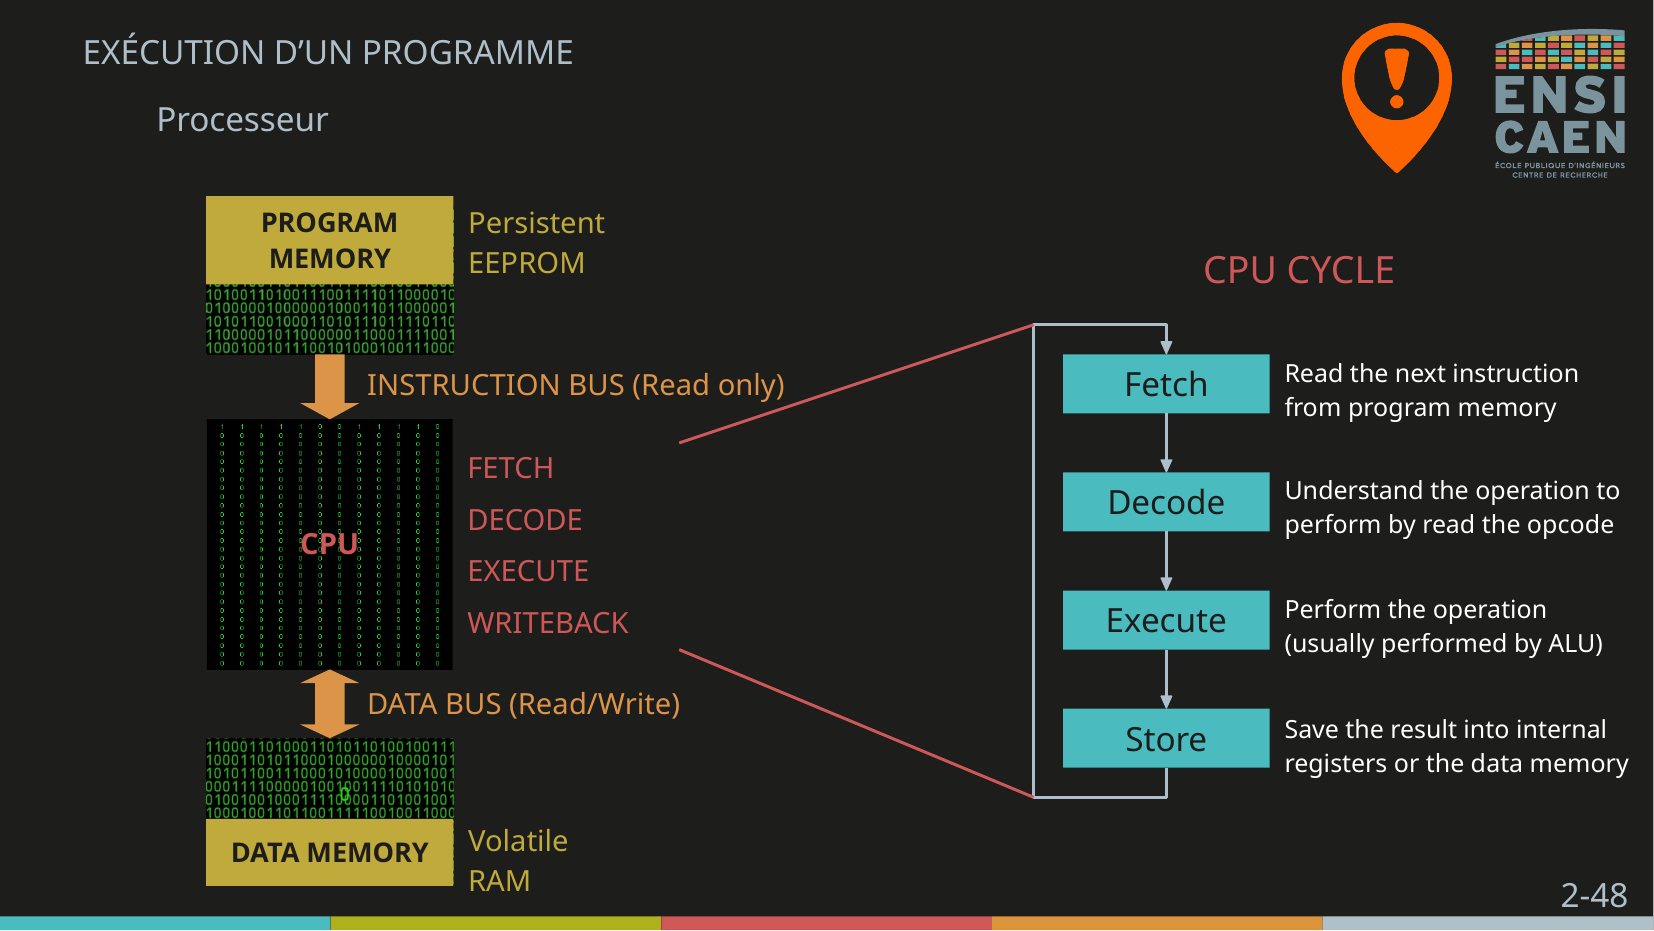

# EXÉCUTION D’UN PROGRAMME Processeur
Persistent
EEPROM
PROGRAM MEMORY
CPU CYCLE
Fetch
Decode
Execute
Store
Read the next instruction
from program memory
INSTRUCTION BUS (Read only)
FETCH
DECODE
EXECUTE
WRITEBACK
Understand the operation to perform by read the opcode
CPU
Perform the operation
(usually performed by ALU)
DATA BUS (Read/Write)
Save the result into internal registers or the data memory
Volatile
RAM
DATA MEMORY